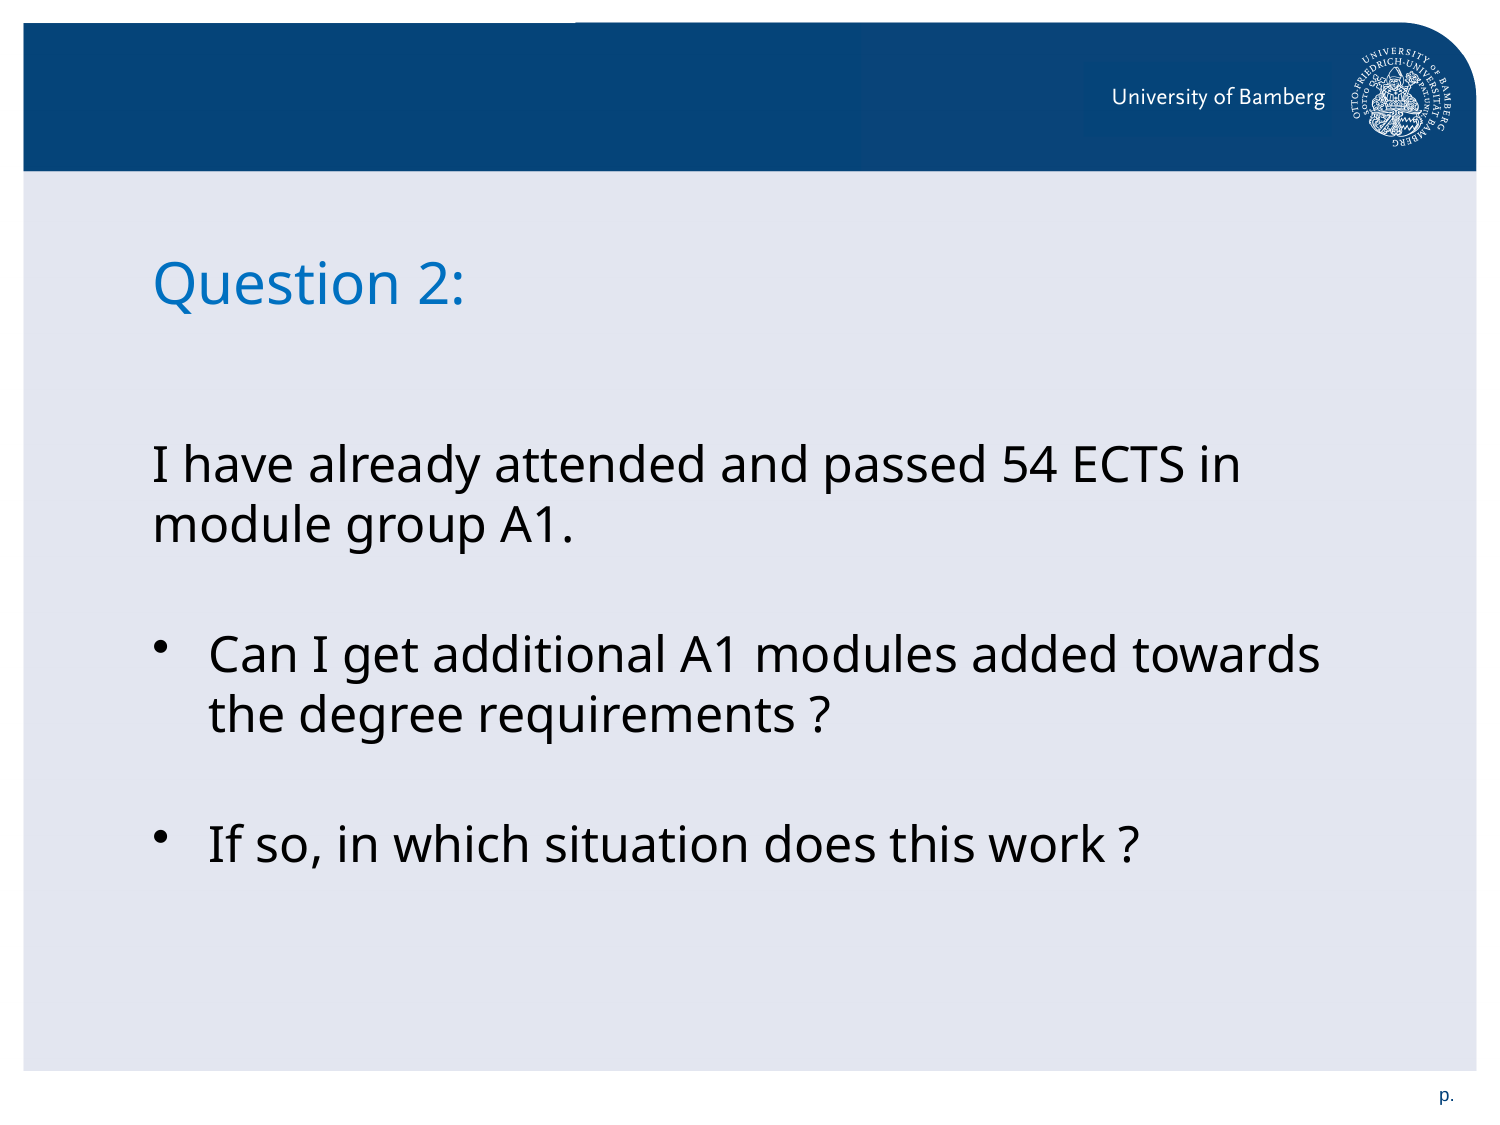

# Question 2:
I have already attended and passed 54 ECTS in module group A1.
Can I get additional A1 modules added towards the degree requirements ?
If so, in which situation does this work ?